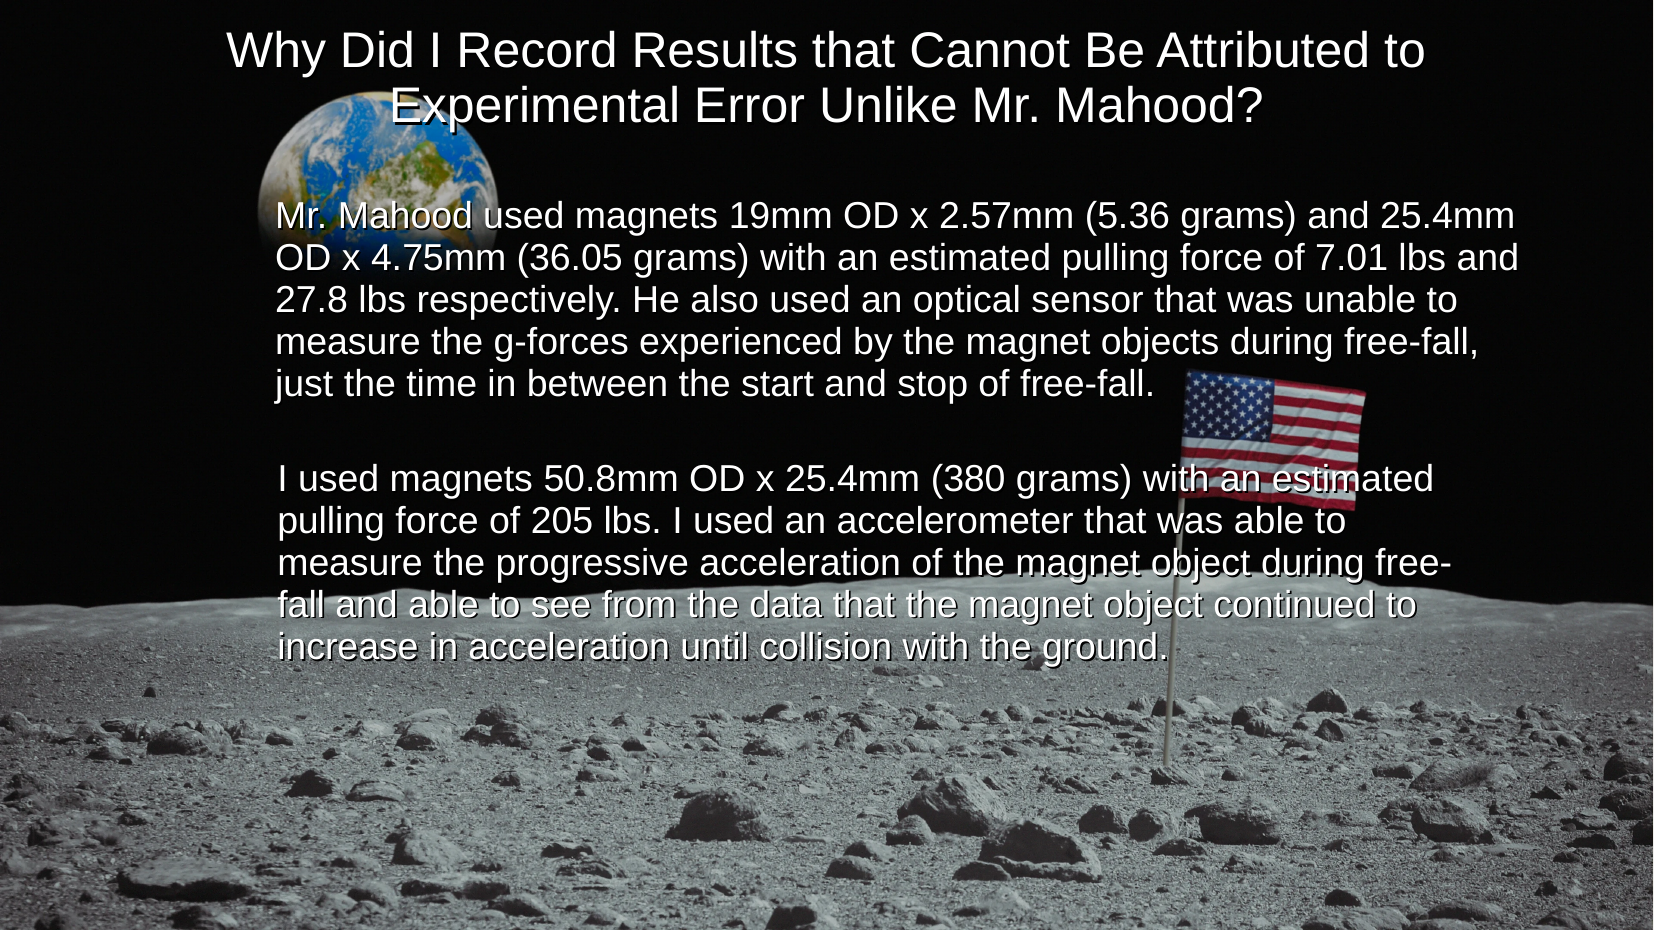

# Why Did I Record Results that Cannot Be Attributed to Experimental Error Unlike Mr. Mahood?
Mr. Mahood used magnets 19mm OD x 2.57mm (5.36 grams) and 25.4mm OD x 4.75mm (36.05 grams) with an estimated pulling force of 7.01 lbs and 27.8 lbs respectively. He also used an optical sensor that was unable to measure the g-forces experienced by the magnet objects during free-fall, just the time in between the start and stop of free-fall.
I used magnets 50.8mm OD x 25.4mm (380 grams) with an estimated pulling force of 205 lbs. I used an accelerometer that was able to measure the progressive acceleration of the magnet object during free-fall and able to see from the data that the magnet object continued to increase in acceleration until collision with the ground.